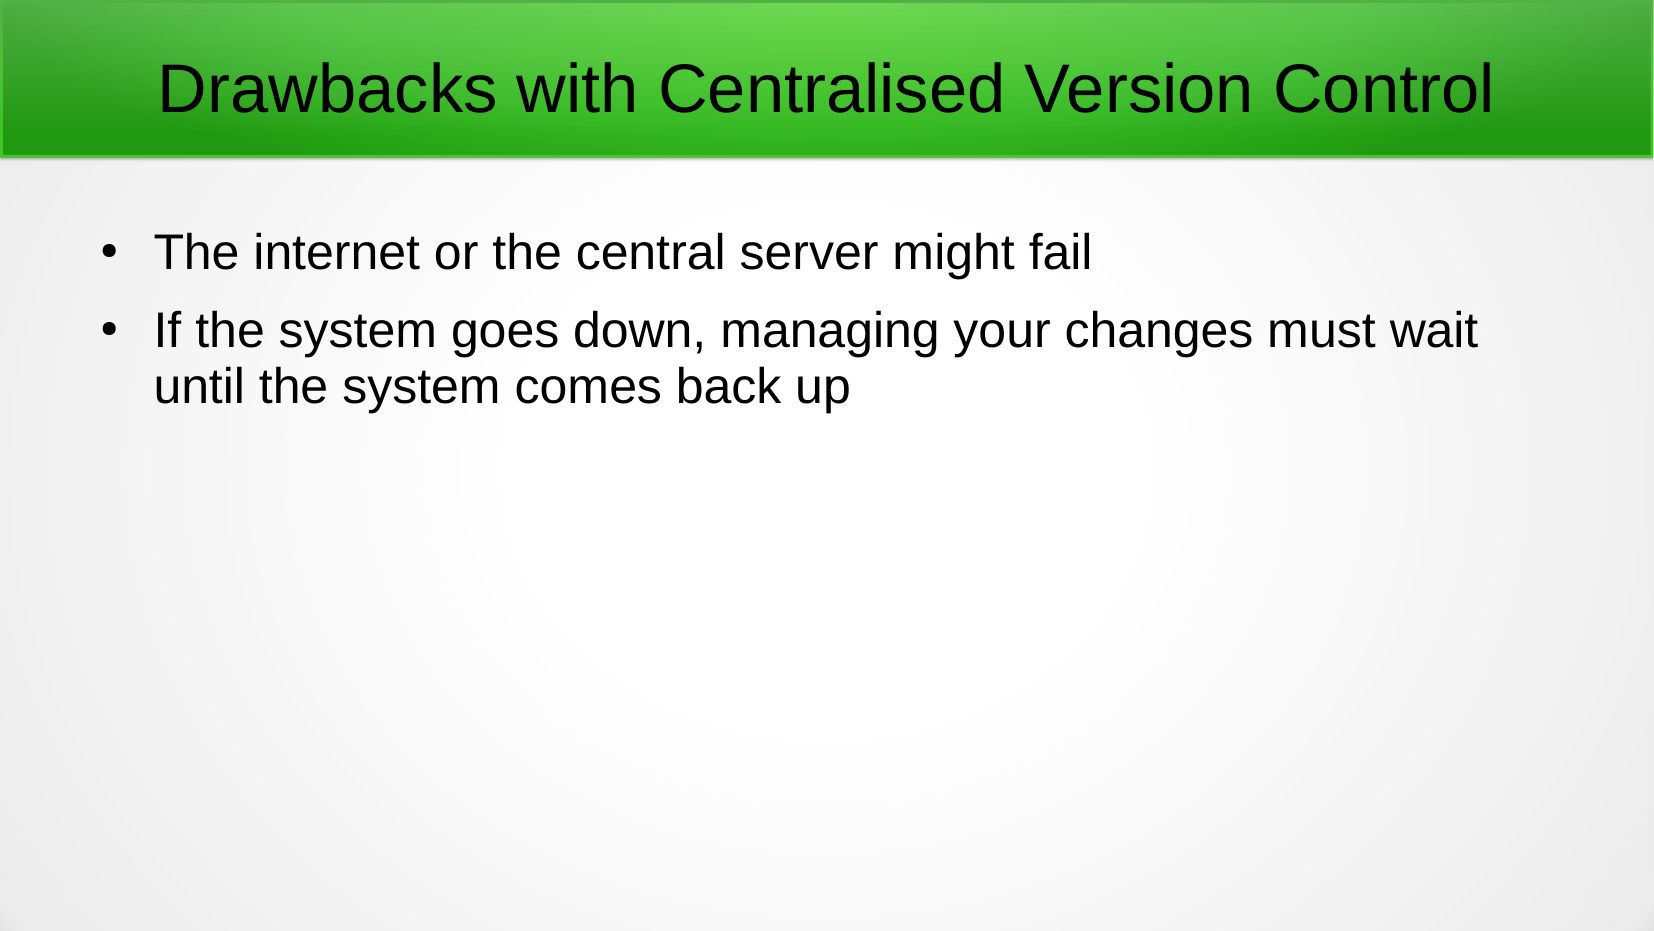

# Drawbacks with Centralised Version Control
The internet or the central server might fail
If the system goes down, managing your changes must wait until the system comes back up